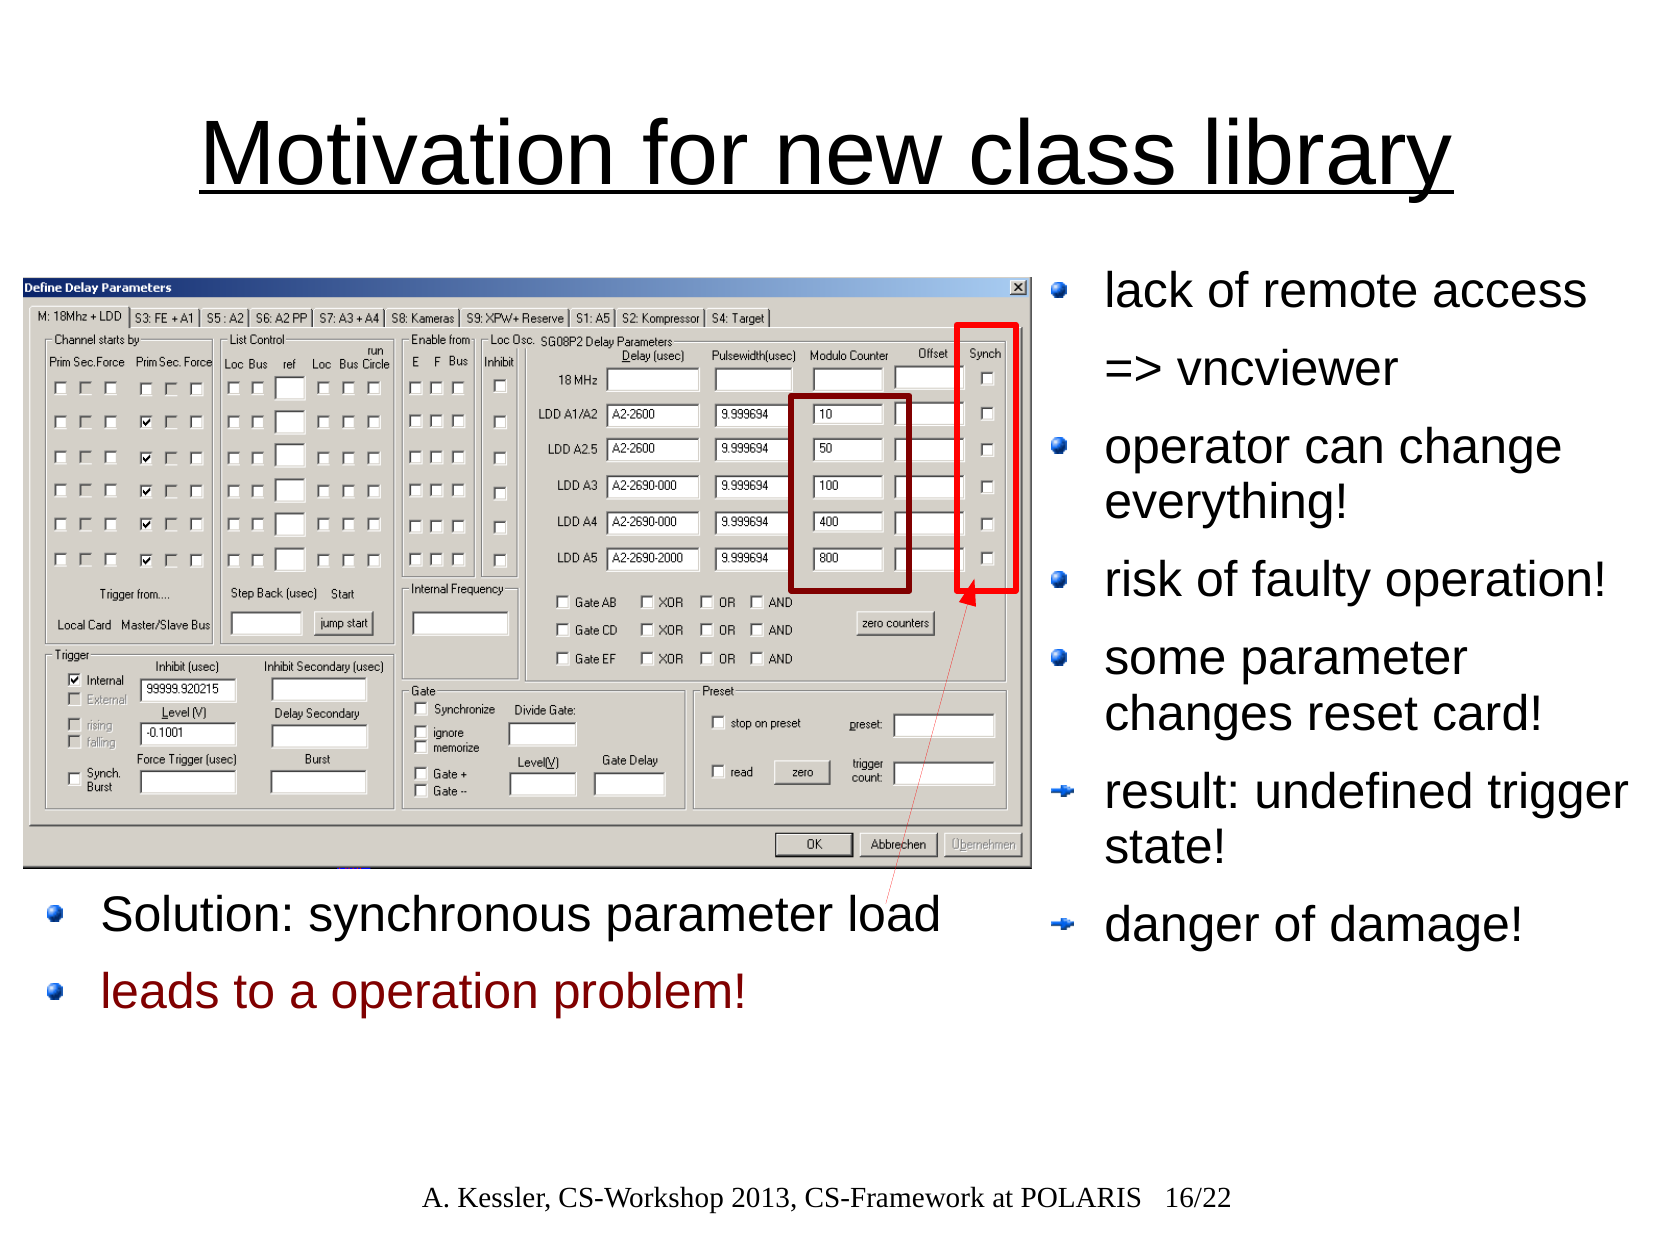

# Motivation for new class library
lack of remote access
=> vncviewer
operator can change everything!
risk of faulty operation!
some parameter changes reset card!
result: undefined trigger state!
danger of damage!
Solution: synchronous parameter load
leads to a operation problem!
A. Kessler, CS-Workshop 2013, CS-Framework at POLARIS